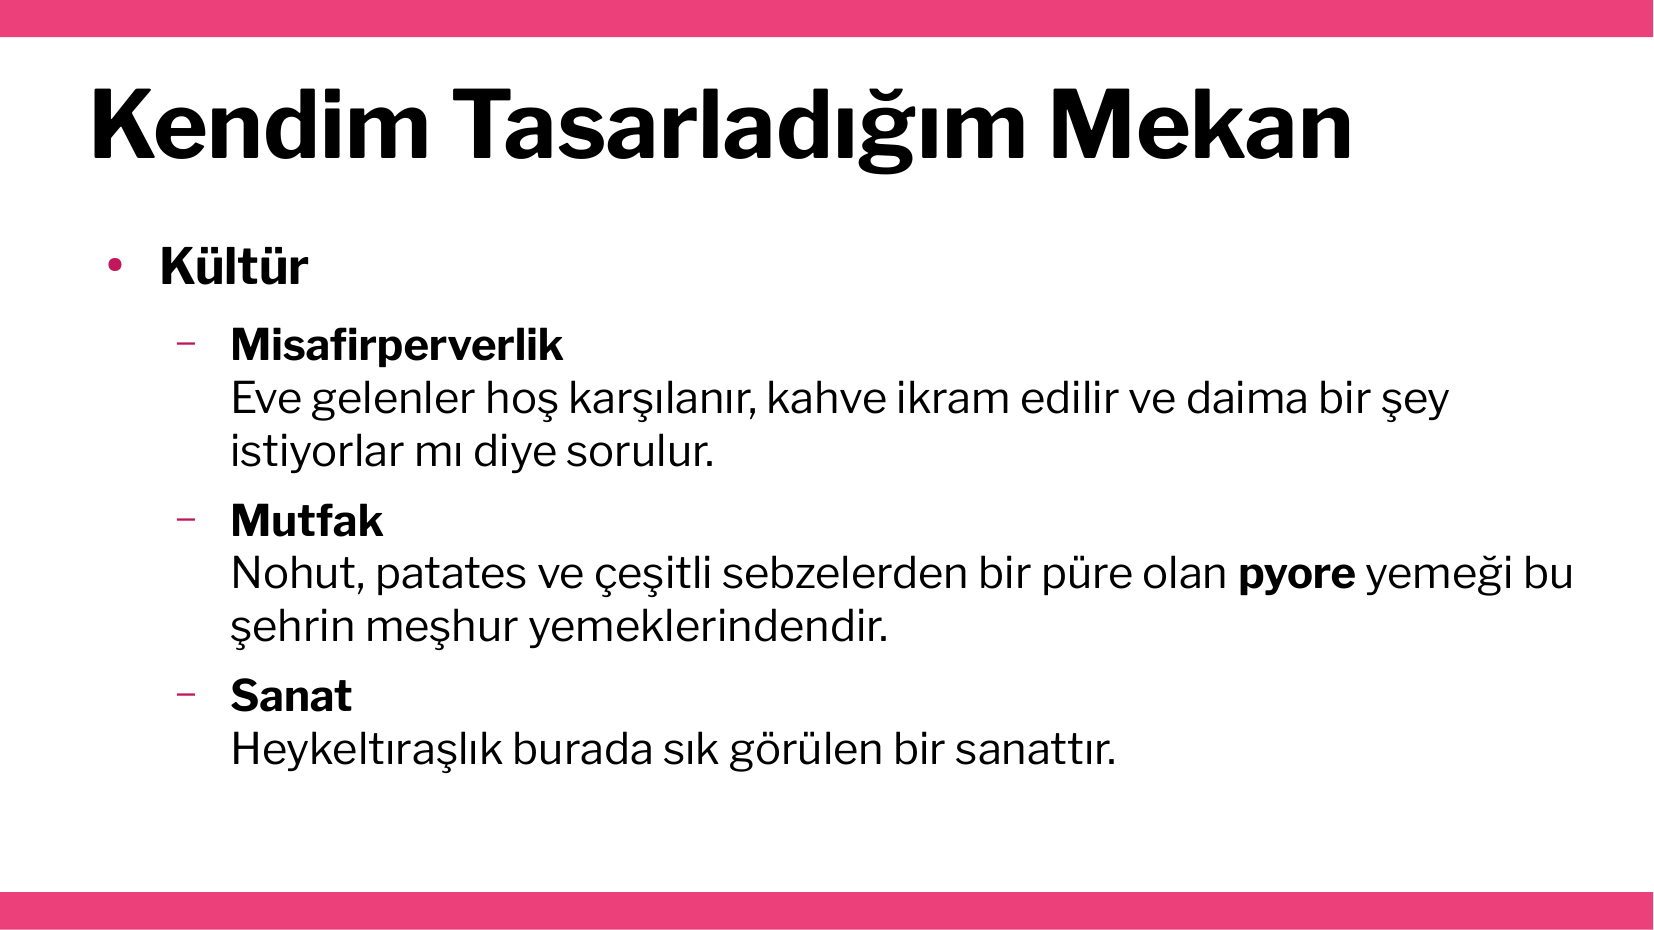

# Kendim Tasarladığım Mekan
Kültür
Misafirperverlik
Eve gelenler hoş karşılanır, kahve ikram edilir ve daima bir şey istiyorlar mı diye sorulur.
Mutfak
Nohut, patates ve çeşitli sebzelerden bir püre olan pyore yemeği bu şehrin meşhur yemeklerindendir.
Sanat
Heykeltıraşlık burada sık görülen bir sanattır.